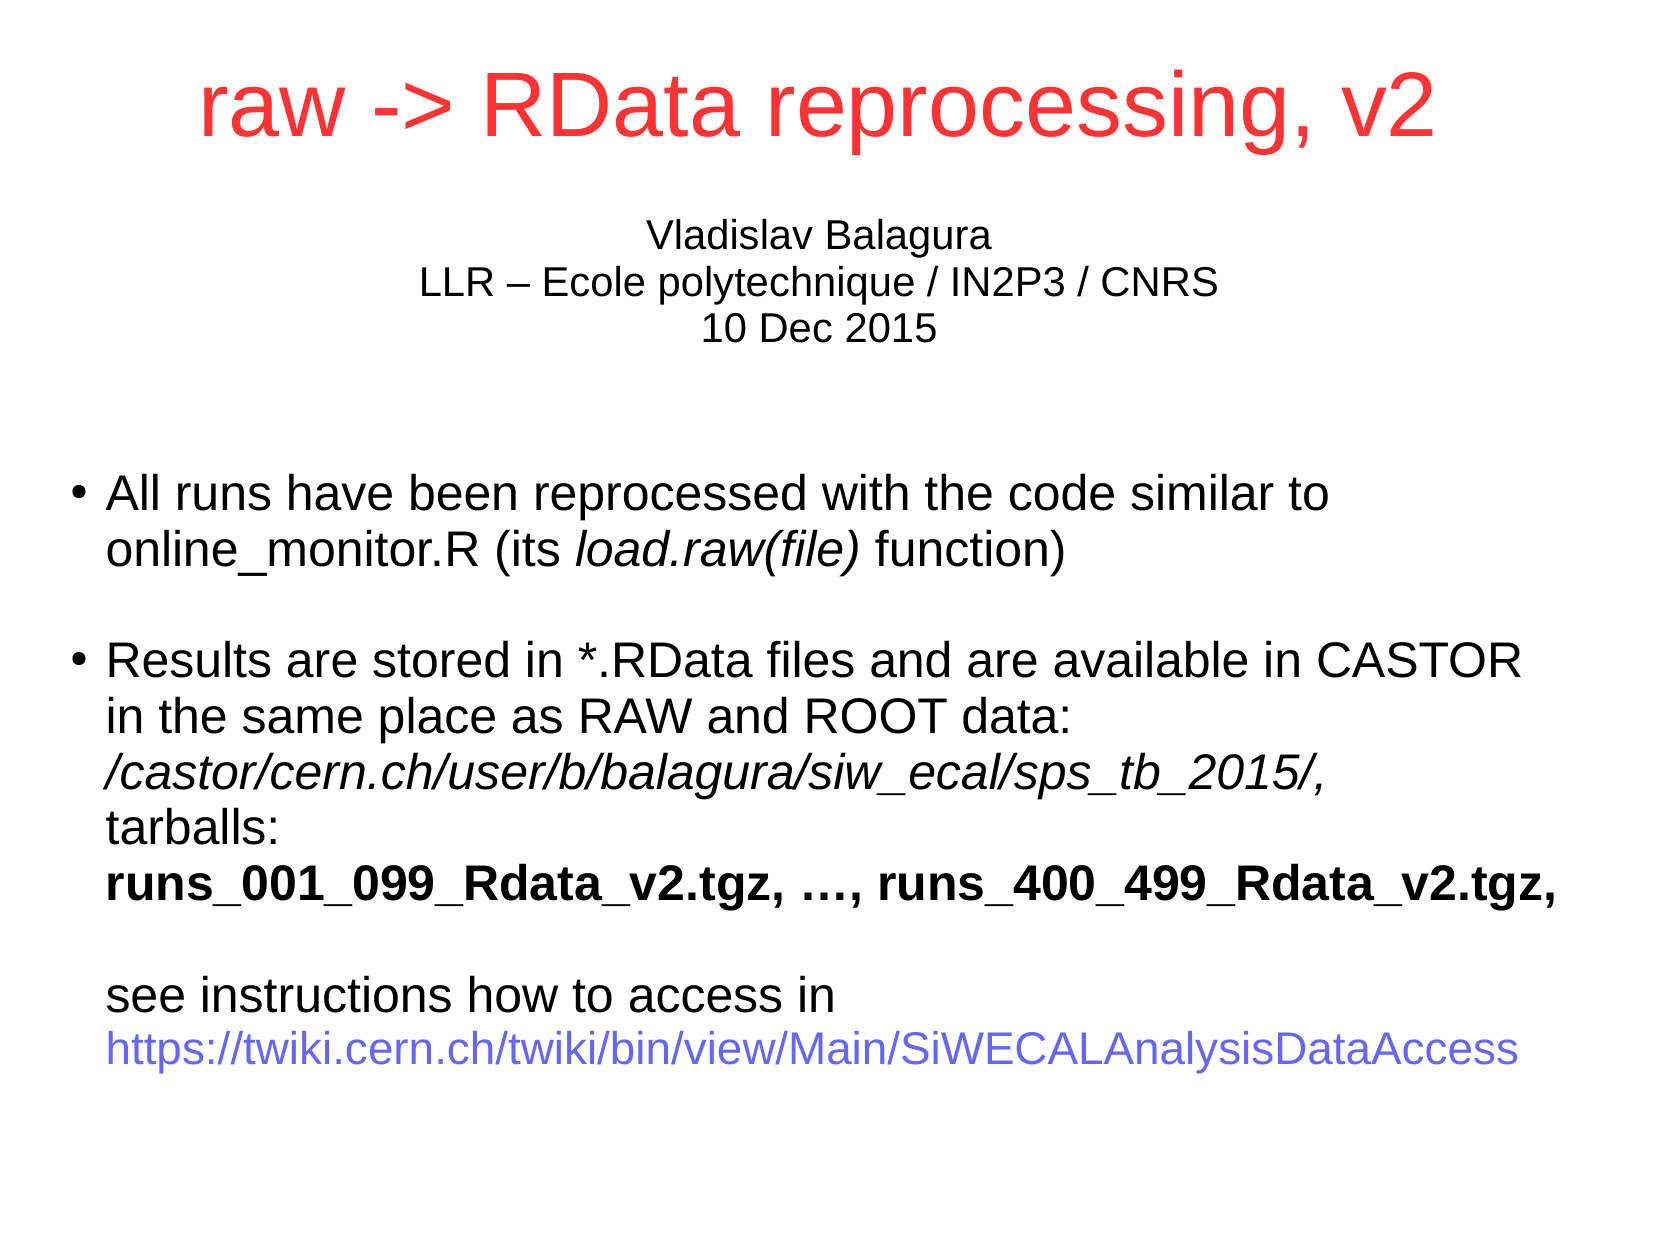

# raw -> RData reprocessing, v2 Vladislav Balagura LLR – Ecole polytechnique / IN2P3 / CNRS 10 Dec 2015
All runs have been reprocessed with the code similar to online_monitor.R (its load.raw(file) function)
Results are stored in *.RData files and are available in CASTOR in the same place as RAW and ROOT data: /castor/cern.ch/user/b/balagura/siw_ecal/sps_tb_2015/,
tarballs:
runs_001_099_Rdata_v2.tgz, …, runs_400_499_Rdata_v2.tgz,
see instructions how to access in
https://twiki.cern.ch/twiki/bin/view/Main/SiWECALAnalysisDataAccess